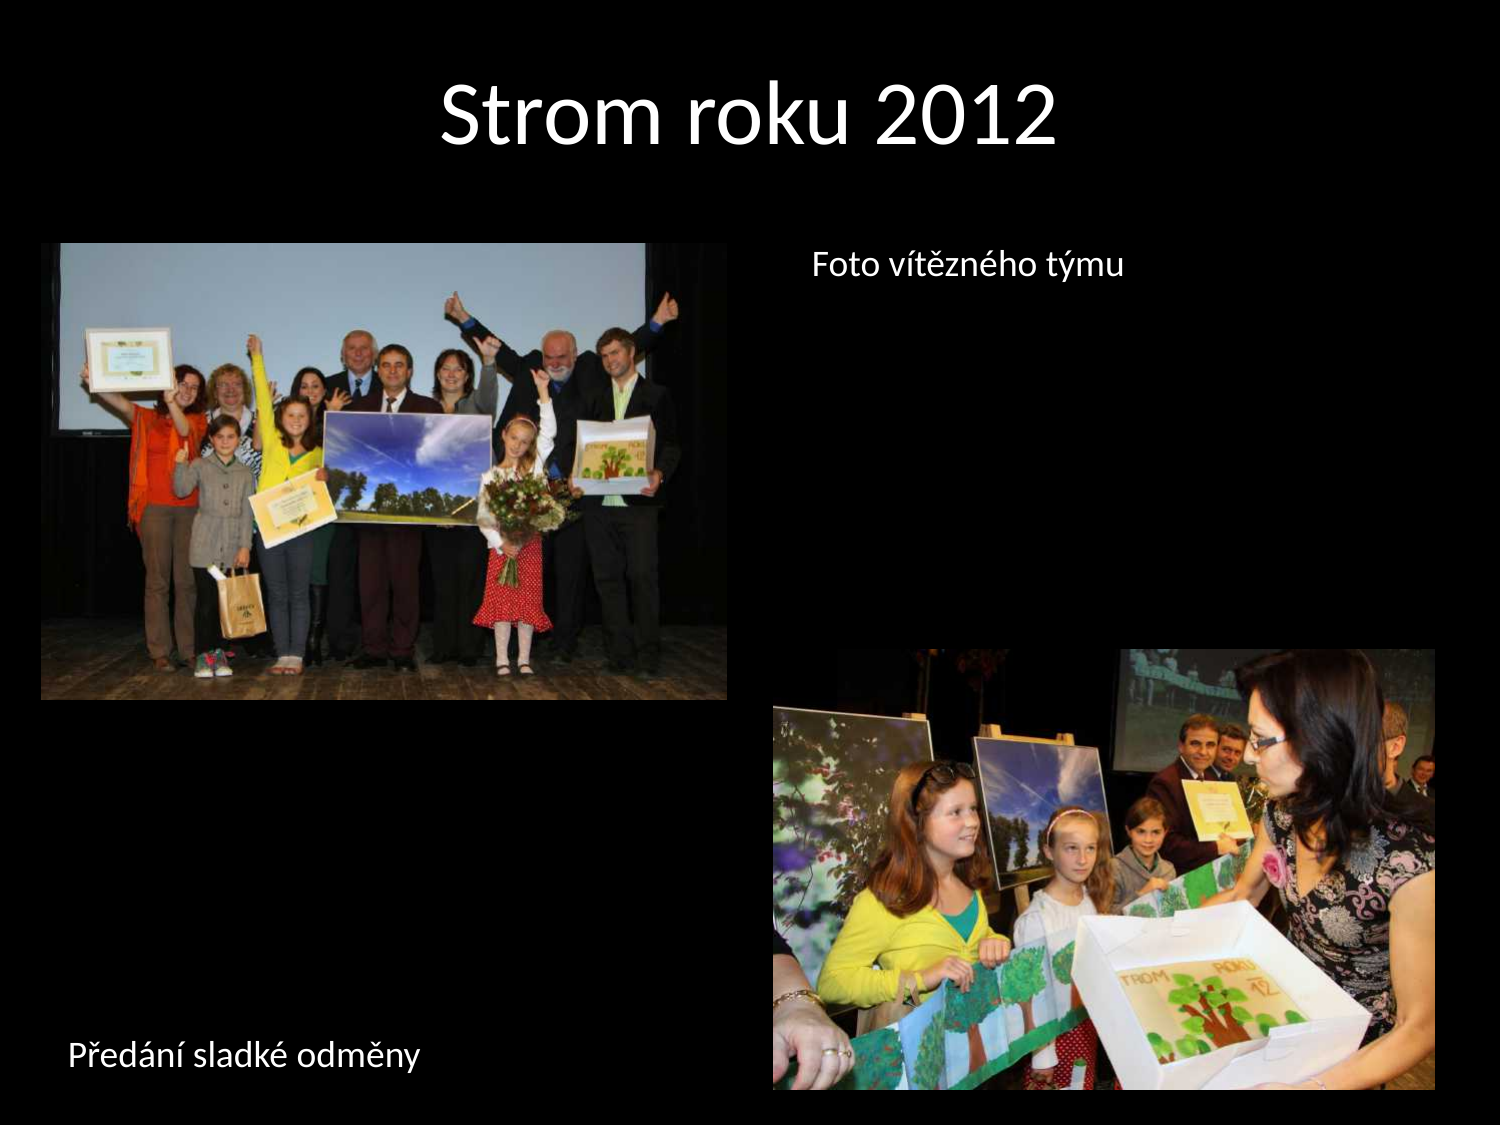

# Strom roku 2012
Foto vítězného týmu
Předání sladké odměny